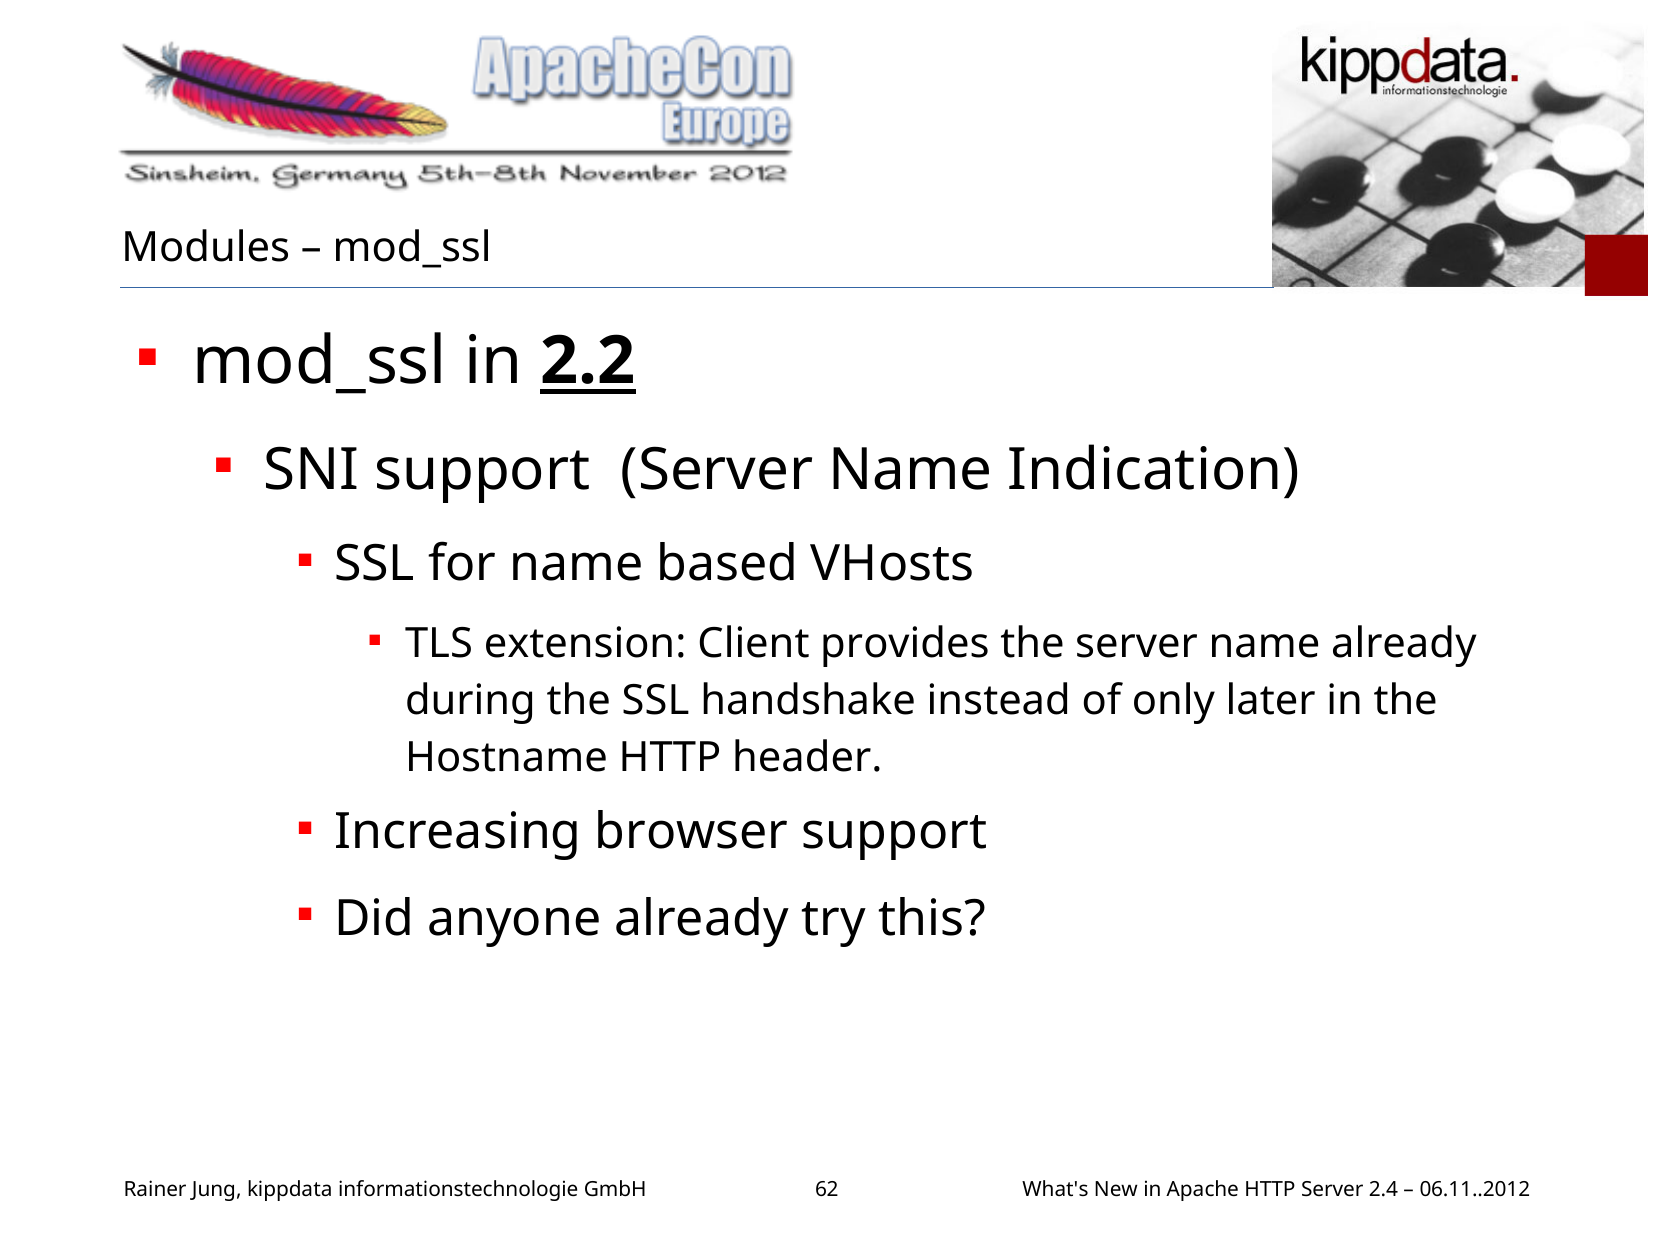

# Modules – mod_ssl
mod_ssl in 2.2
SNI support (Server Name Indication)
SSL for name based VHosts
TLS extension: Client provides the server name already during the SSL handshake instead of only later in the Hostname HTTP header.
Increasing browser support
Did anyone already try this?